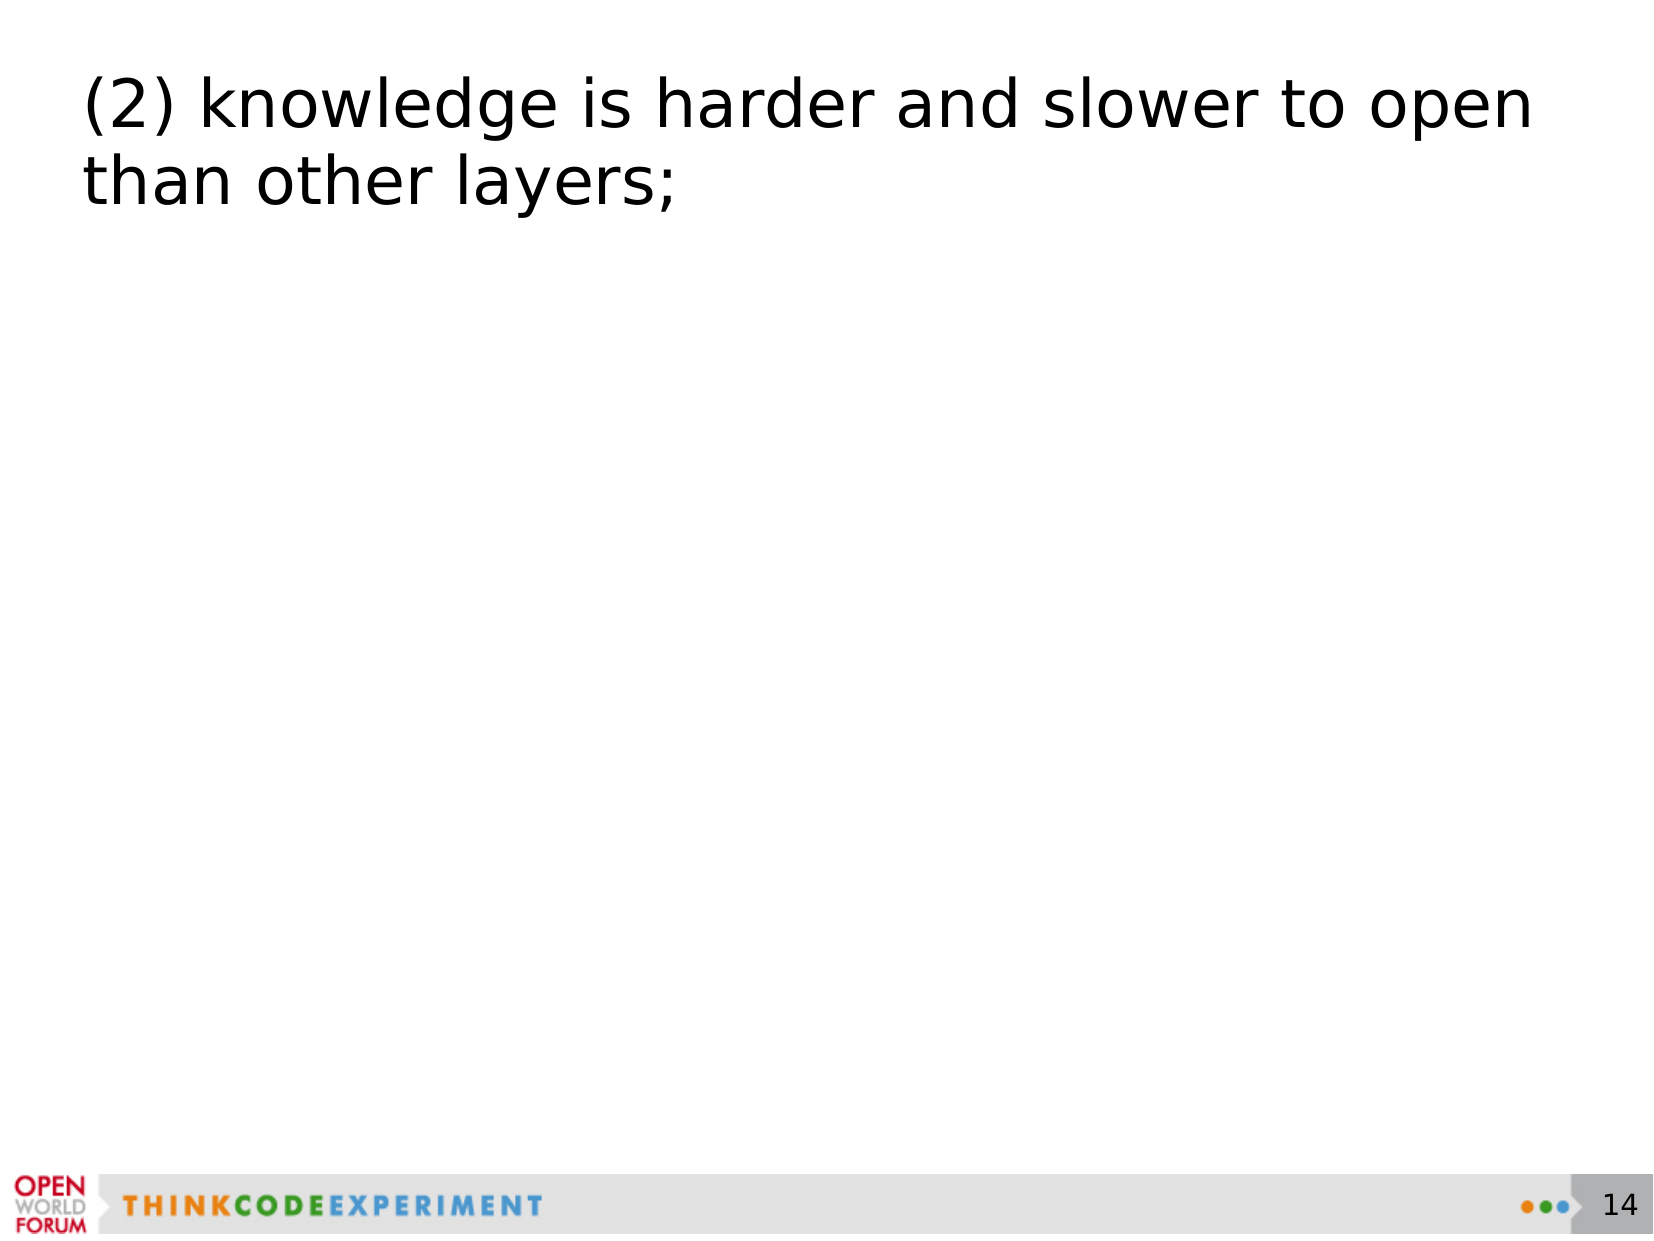

# (2) knowledge is harder and slower to open than other layers;